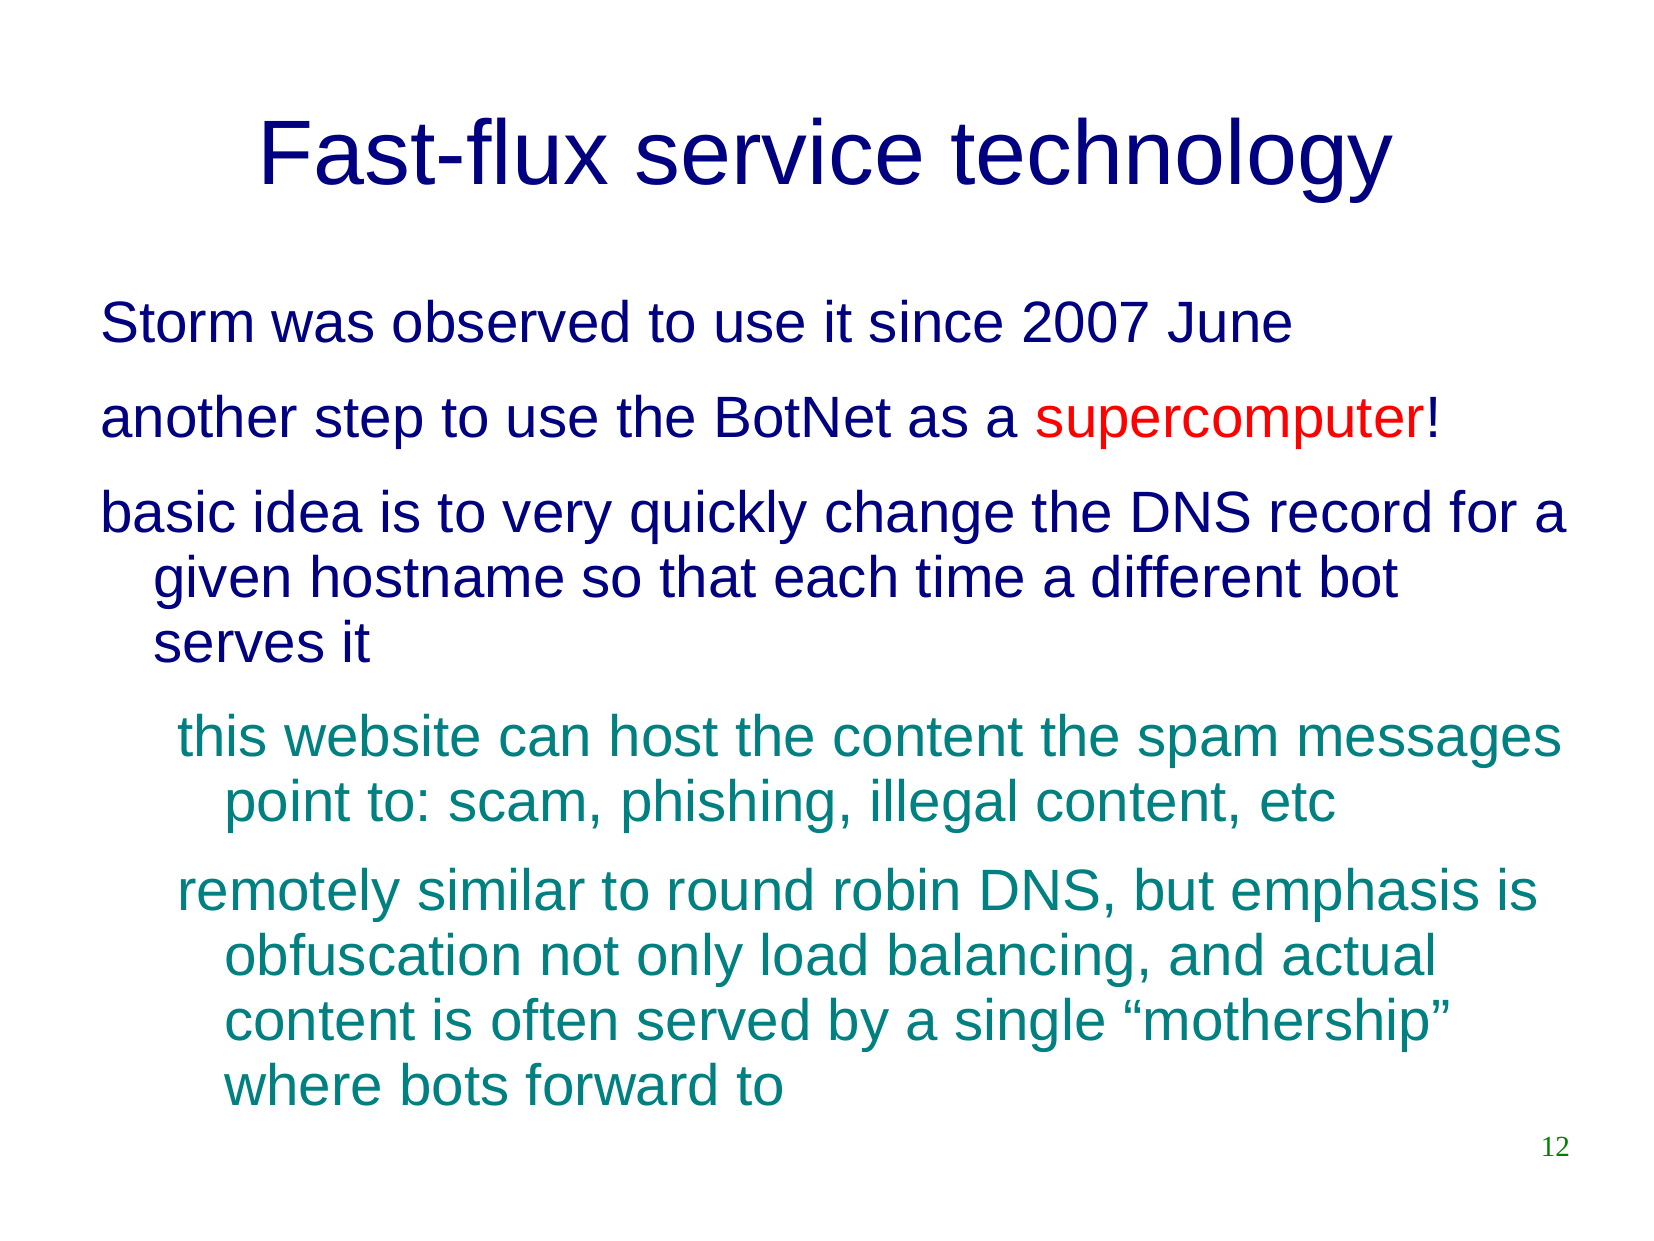

# Fast-flux service technology
Storm was observed to use it since 2007 June
another step to use the BotNet as a supercomputer!
basic idea is to very quickly change the DNS record for a given hostname so that each time a different bot serves it
this website can host the content the spam messages point to: scam, phishing, illegal content, etc
remotely similar to round robin DNS, but emphasis is obfuscation not only load balancing, and actual content is often served by a single “mothership” where bots forward to
12